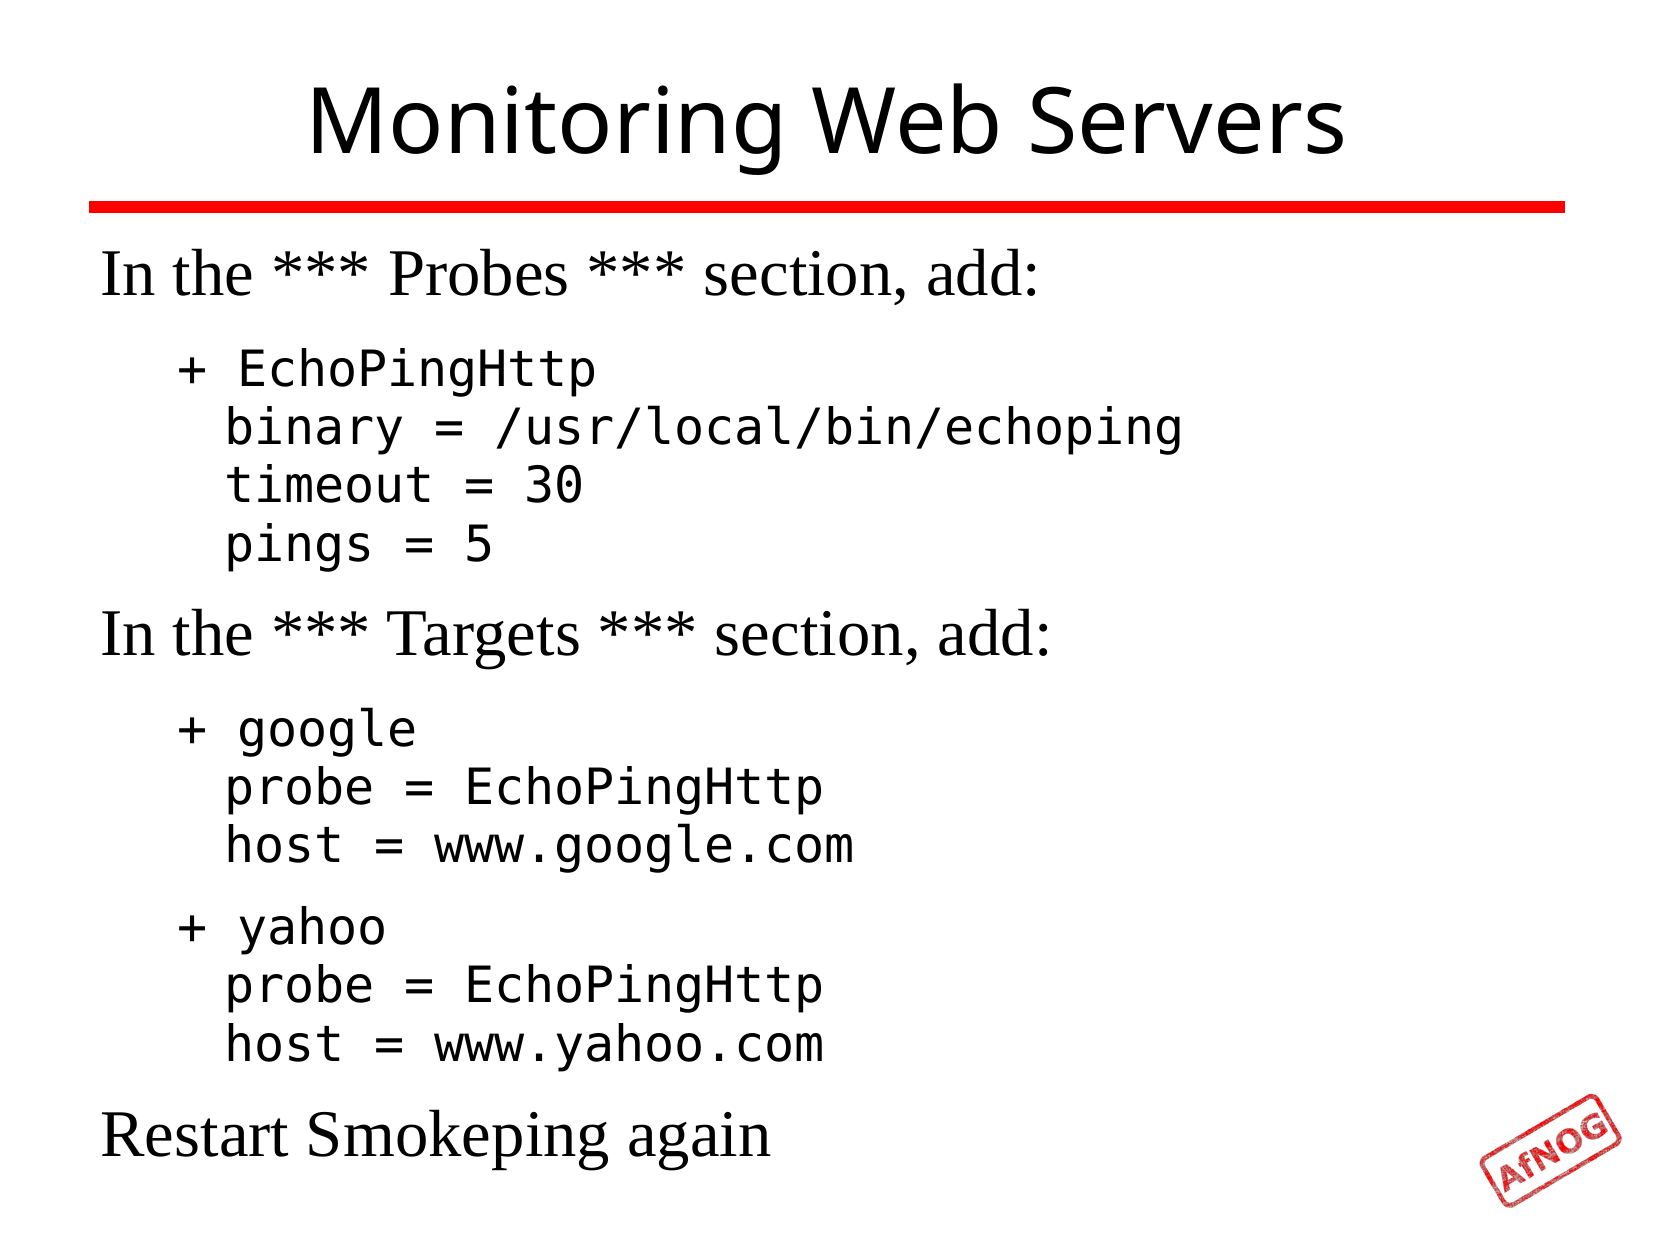

# Monitoring Web Servers
In the *** Probes *** section, add:
+ EchoPingHttp
binary = /usr/local/bin/echoping
timeout = 30
pings = 5
In the *** Targets *** section, add:
+ google
probe = EchoPingHttp
host = www.google.com
+ yahoo
probe = EchoPingHttp
host = www.yahoo.com
Restart Smokeping again